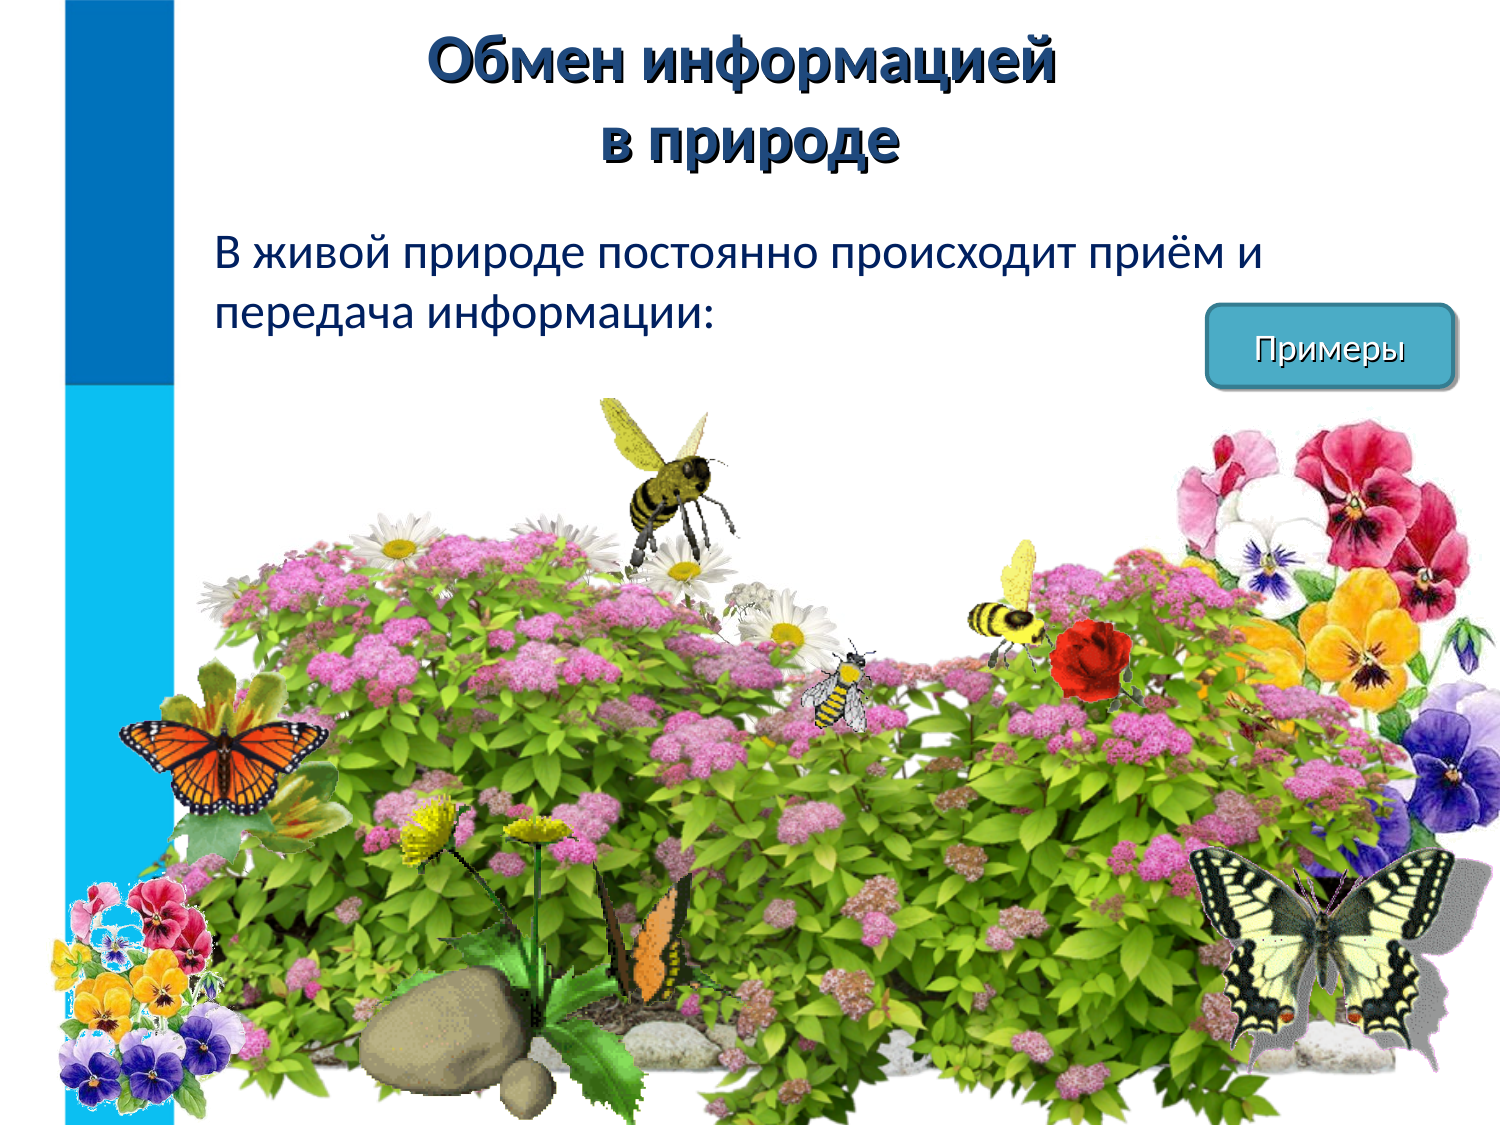

# Обмен информацией в природе
В живой природе постоянно происходит приём и передача информации:
Примеры